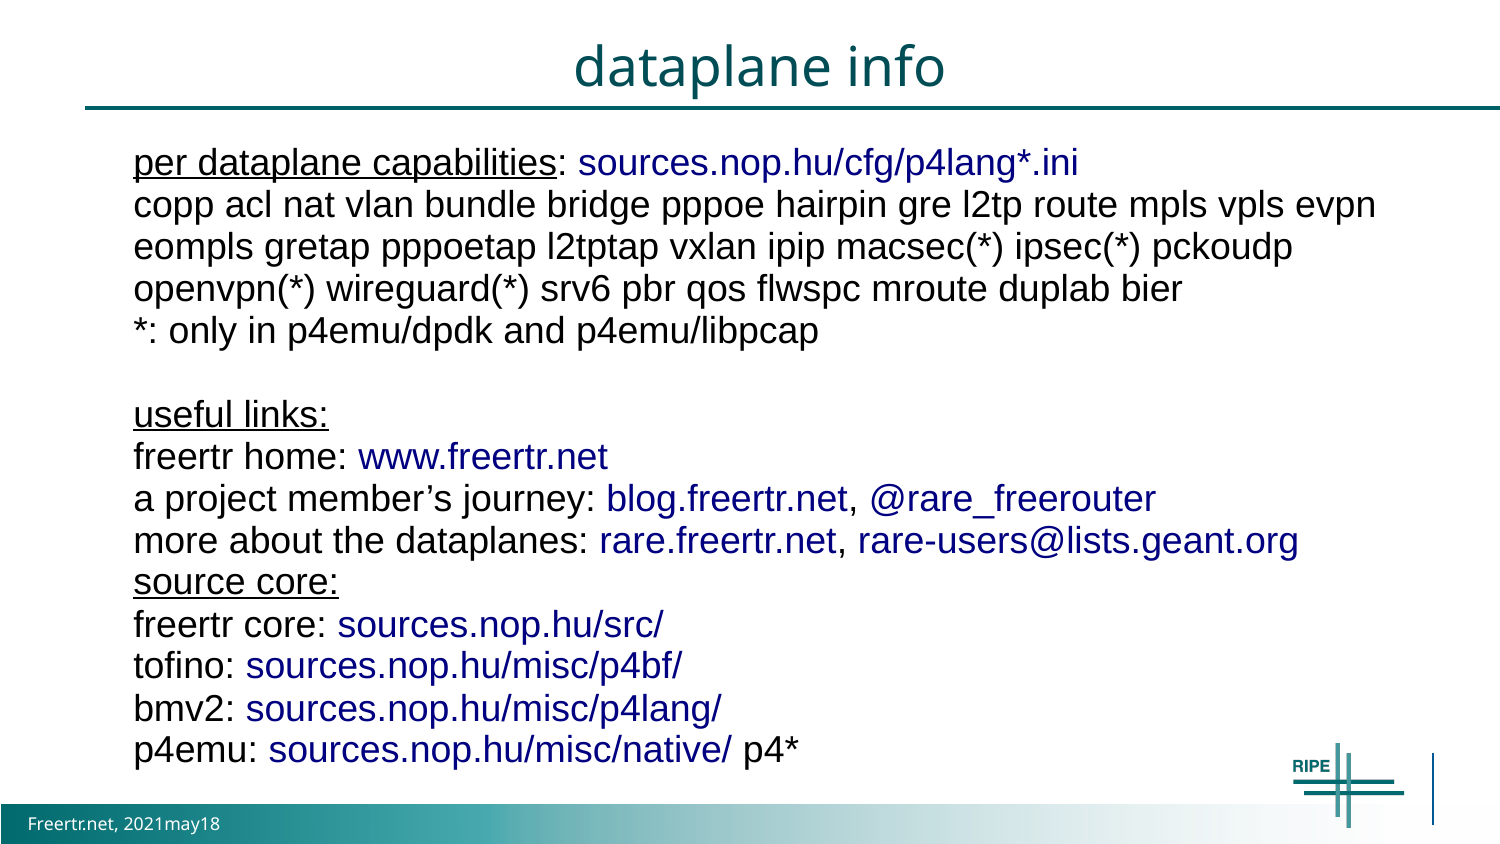

# dataplane info
per dataplane capabilities: sources.nop.hu/cfg/p4lang*.ini
copp acl nat vlan bundle bridge pppoe hairpin gre l2tp route mpls vpls evpn eompls gretap pppoetap l2tptap vxlan ipip macsec(*) ipsec(*) pckoudp openvpn(*) wireguard(*) srv6 pbr qos flwspc mroute duplab bier
*: only in p4emu/dpdk and p4emu/libpcap
useful links:
freertr home: www.freertr.net
a project member’s journey: blog.freertr.net, @rare_freerouter
more about the dataplanes: rare.freertr.net, rare-users@lists.geant.org
source core:
freertr core: sources.nop.hu/src/
tofino: sources.nop.hu/misc/p4bf/
bmv2: sources.nop.hu/misc/p4lang/
p4emu: sources.nop.hu/misc/native/ p4*